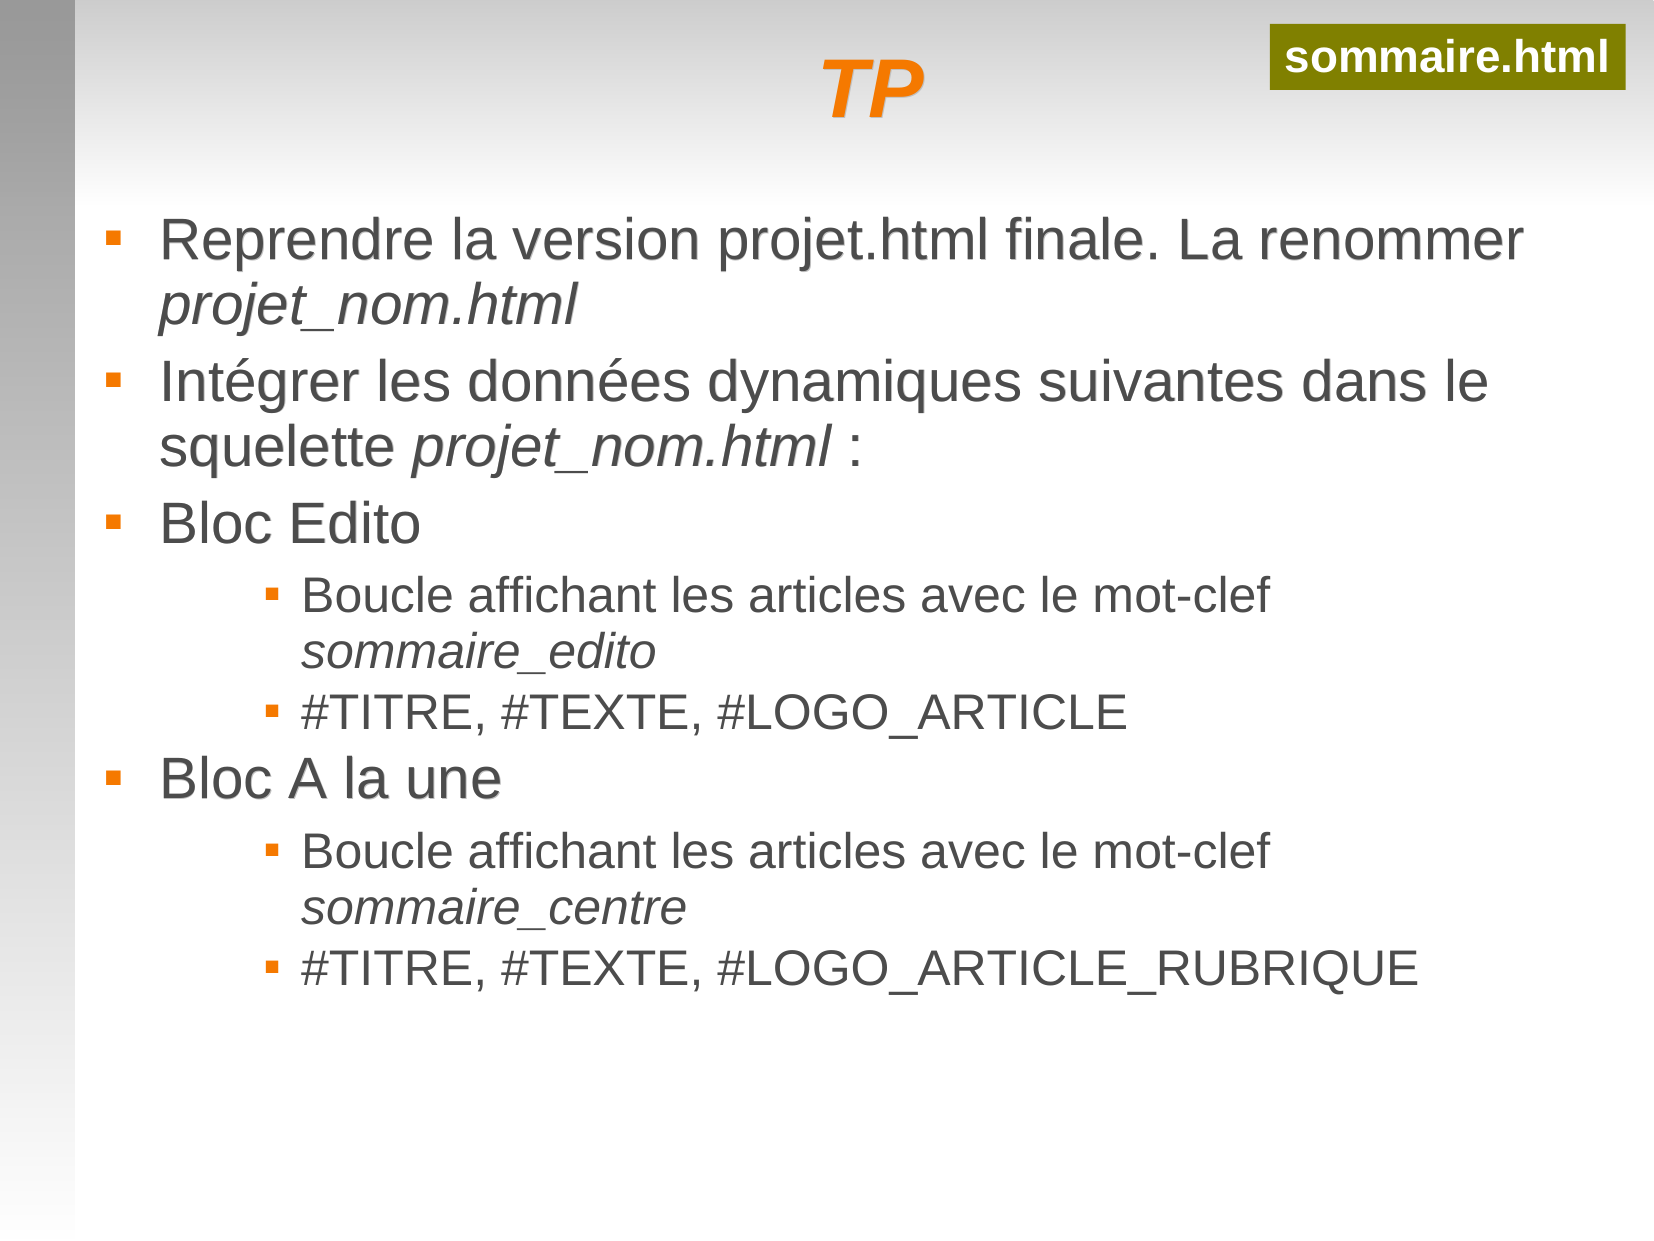

TP
sommaire.html
# Reprendre la version projet.html finale. La renommer projet_nom.html
Intégrer les données dynamiques suivantes dans le squelette projet_nom.html :
Bloc Edito
Boucle affichant les articles avec le mot-clef sommaire_edito
#TITRE, #TEXTE, #LOGO_ARTICLE
Bloc A la une
Boucle affichant les articles avec le mot-clef sommaire_centre
#TITRE, #TEXTE, #LOGO_ARTICLE_RUBRIQUE